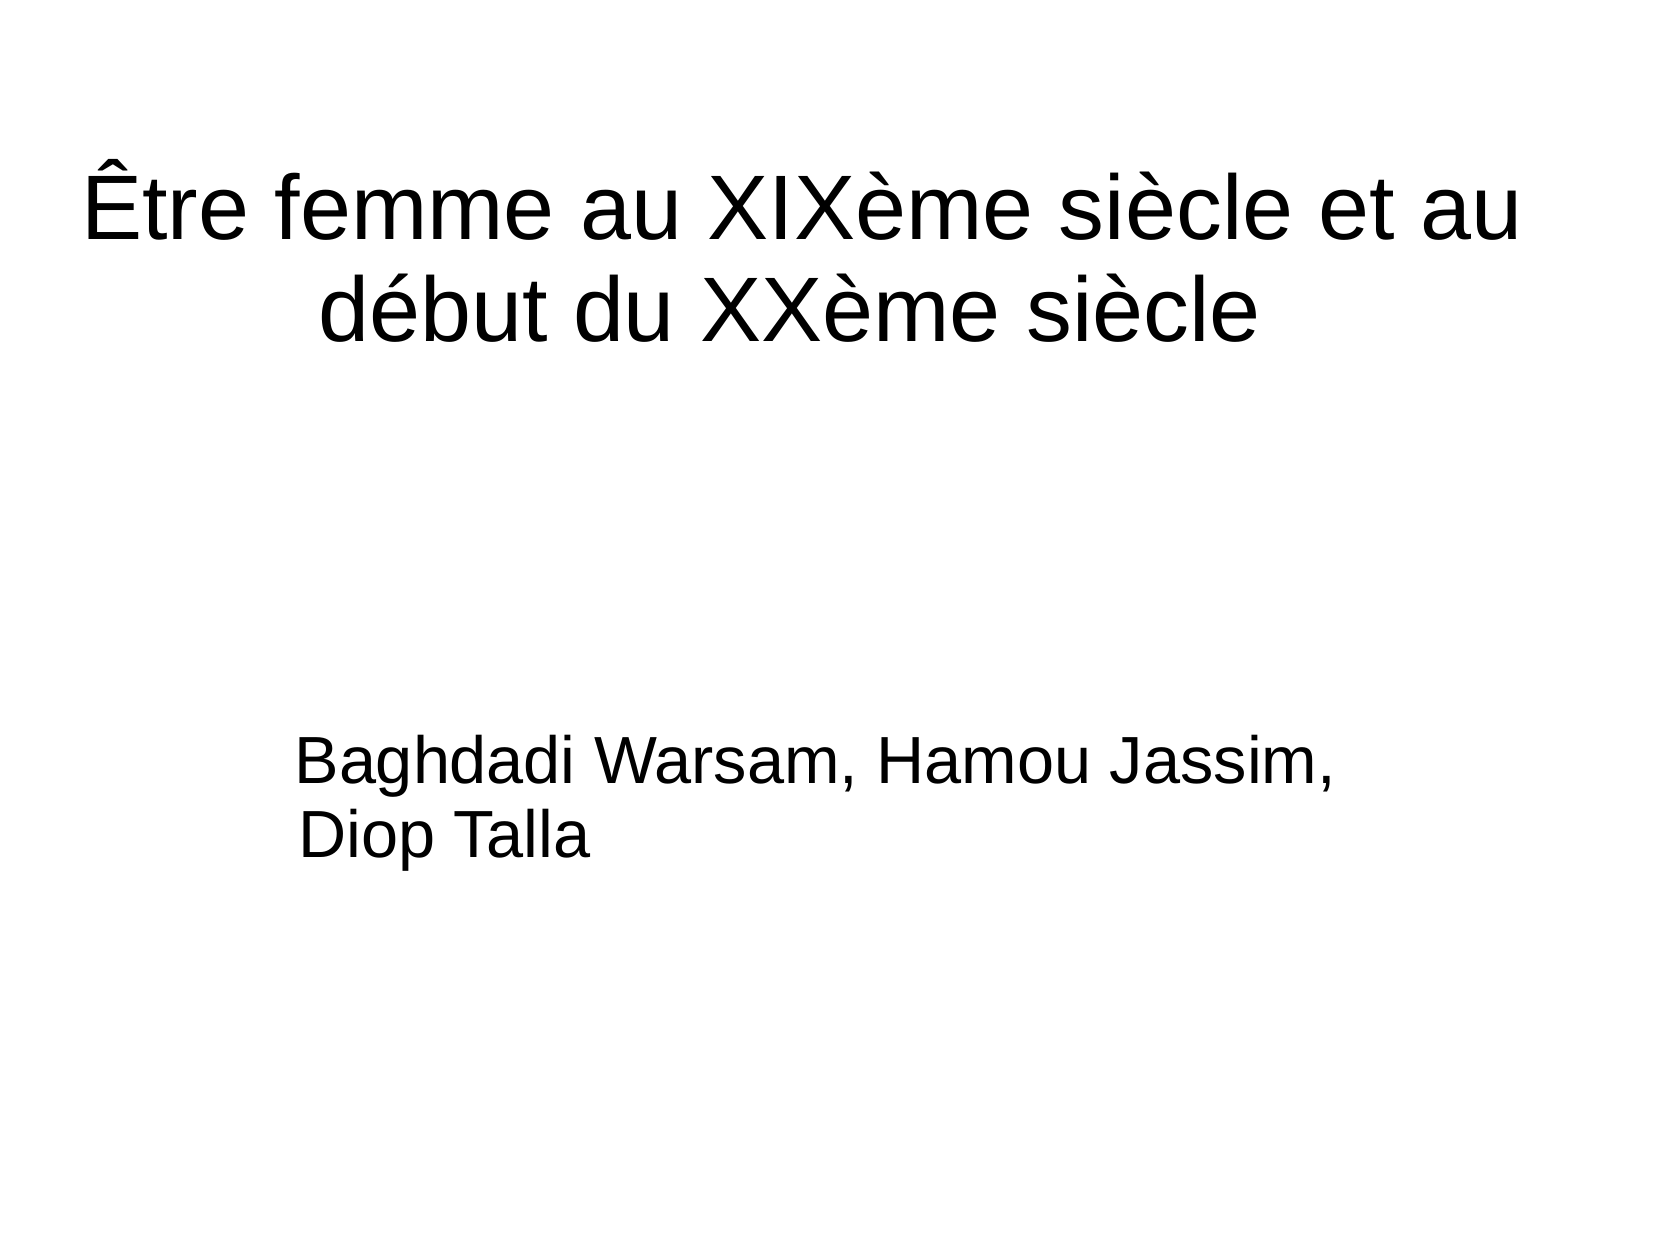

# Être femme au XIXème siècle et au début du XXème siècle
 Baghdadi Warsam, Hamou Jassim, Diop Talla